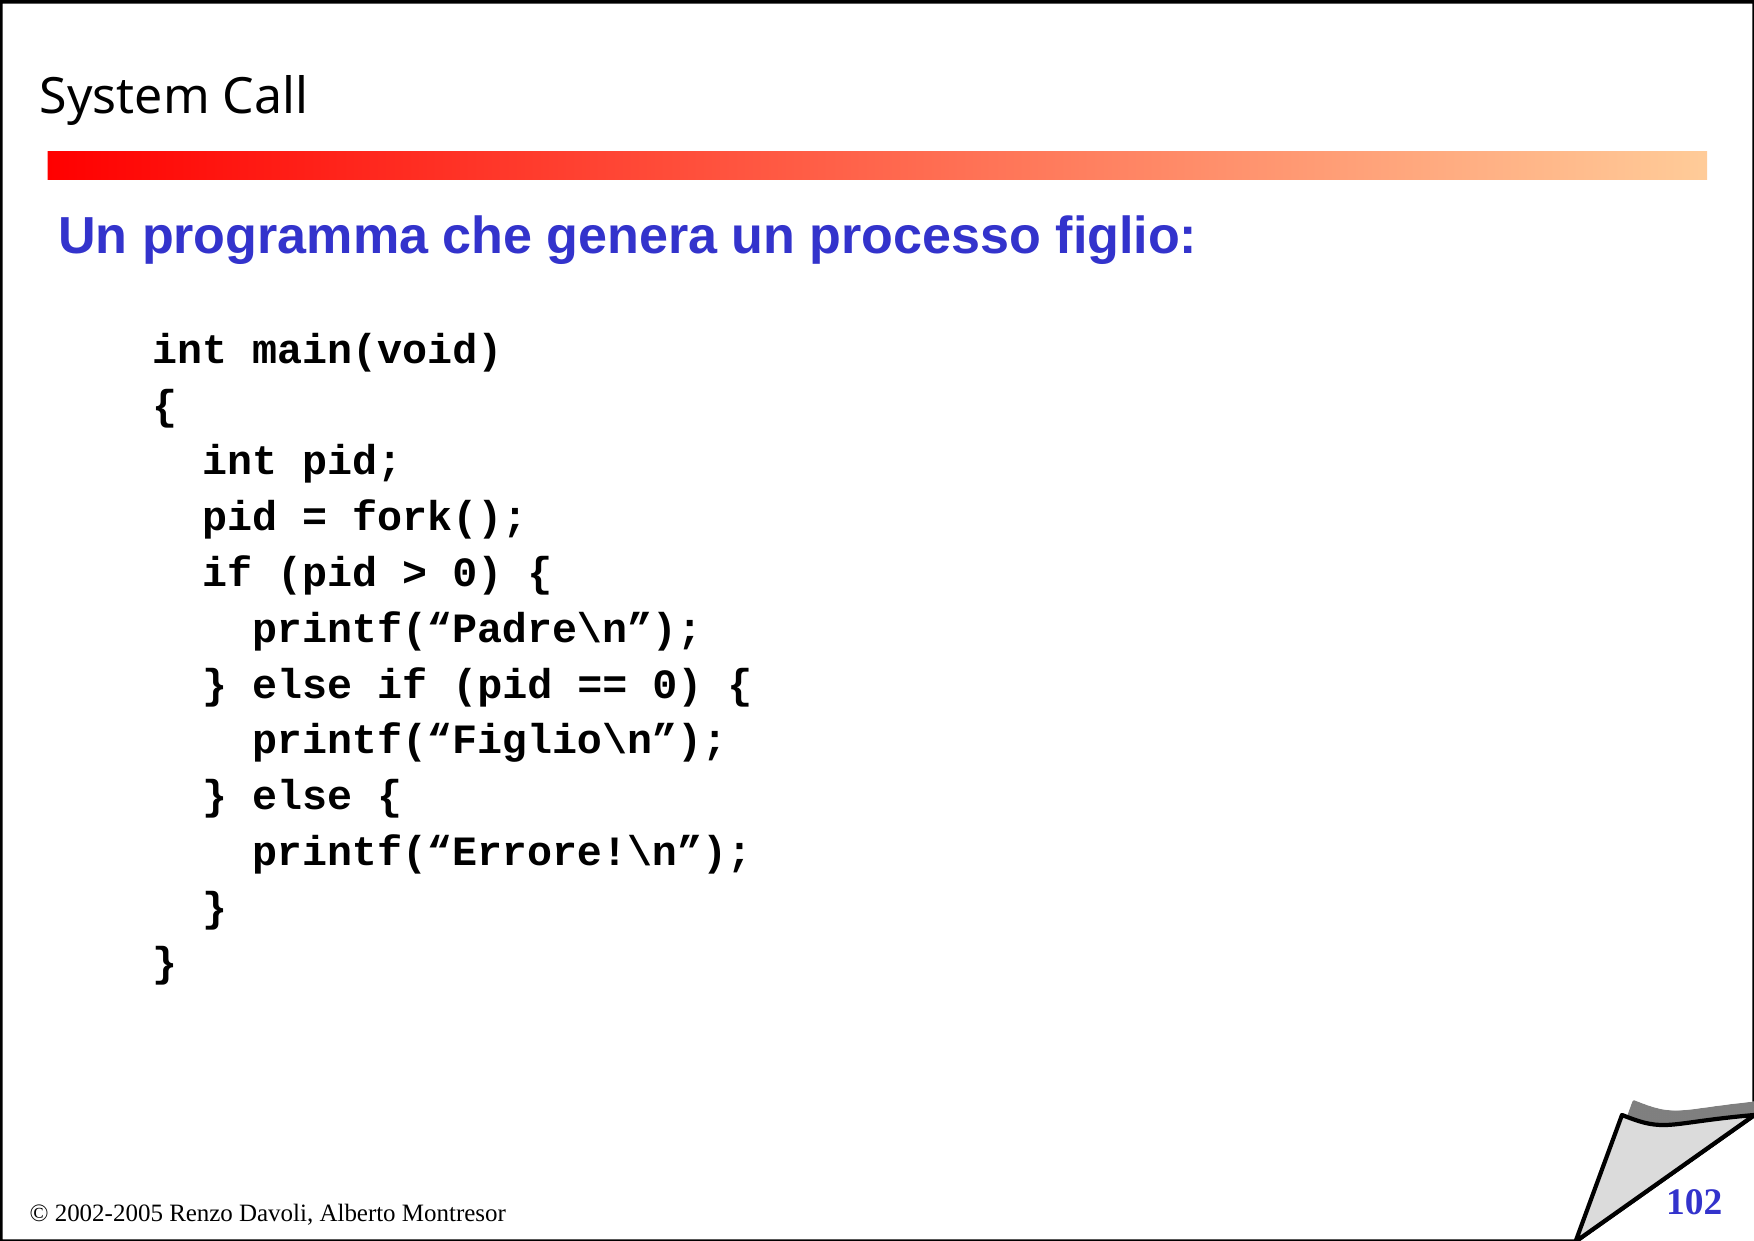

# System Call
Un programma che genera un processo figlio:
int main(void)
{
 int pid;
 pid = fork();
 if (pid > 0) {
 printf(“Padre\n”);
 } else if (pid == 0) {
 printf(“Figlio\n”);
 } else {
 printf(“Errore!\n”);
 }
}